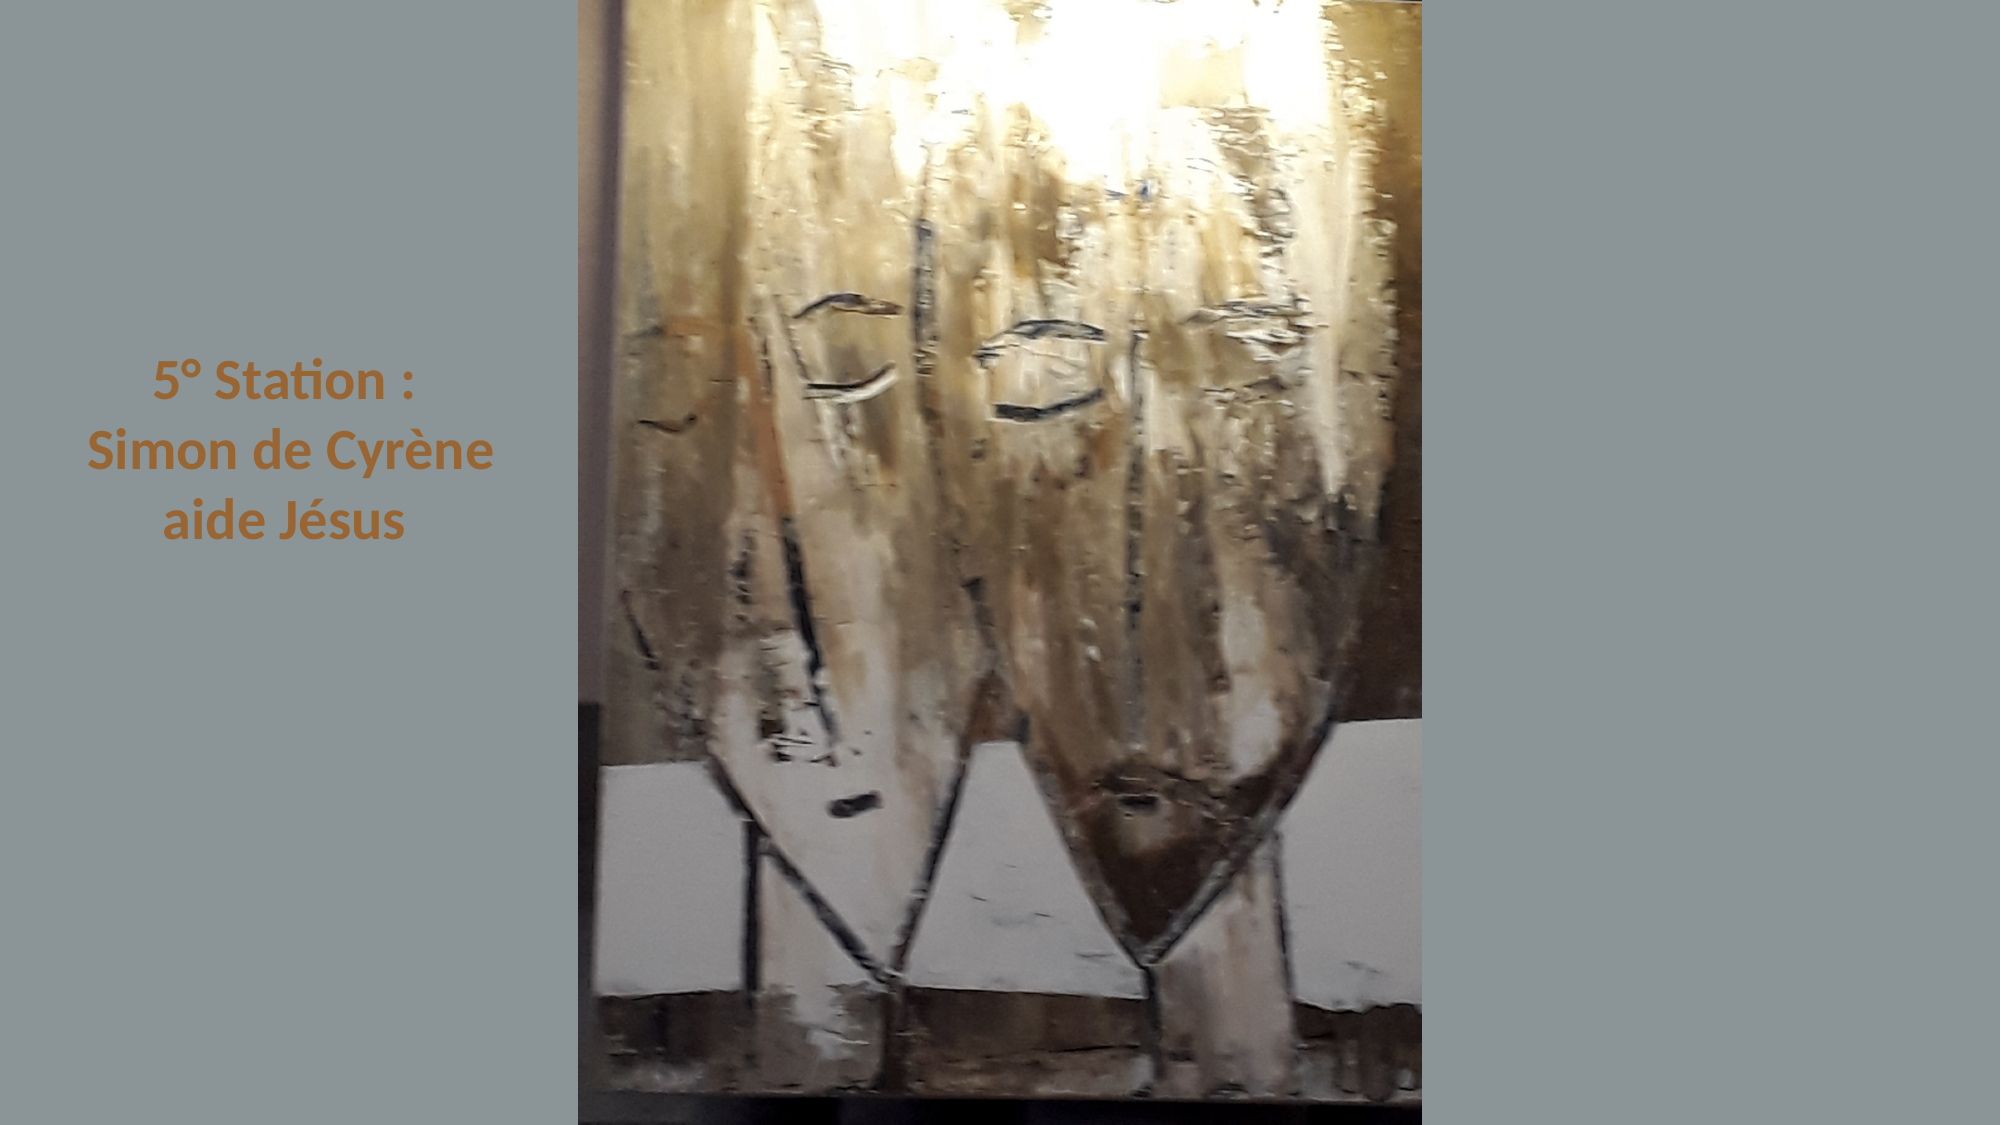

5° Station :
Simon de Cyrène aide Jésus